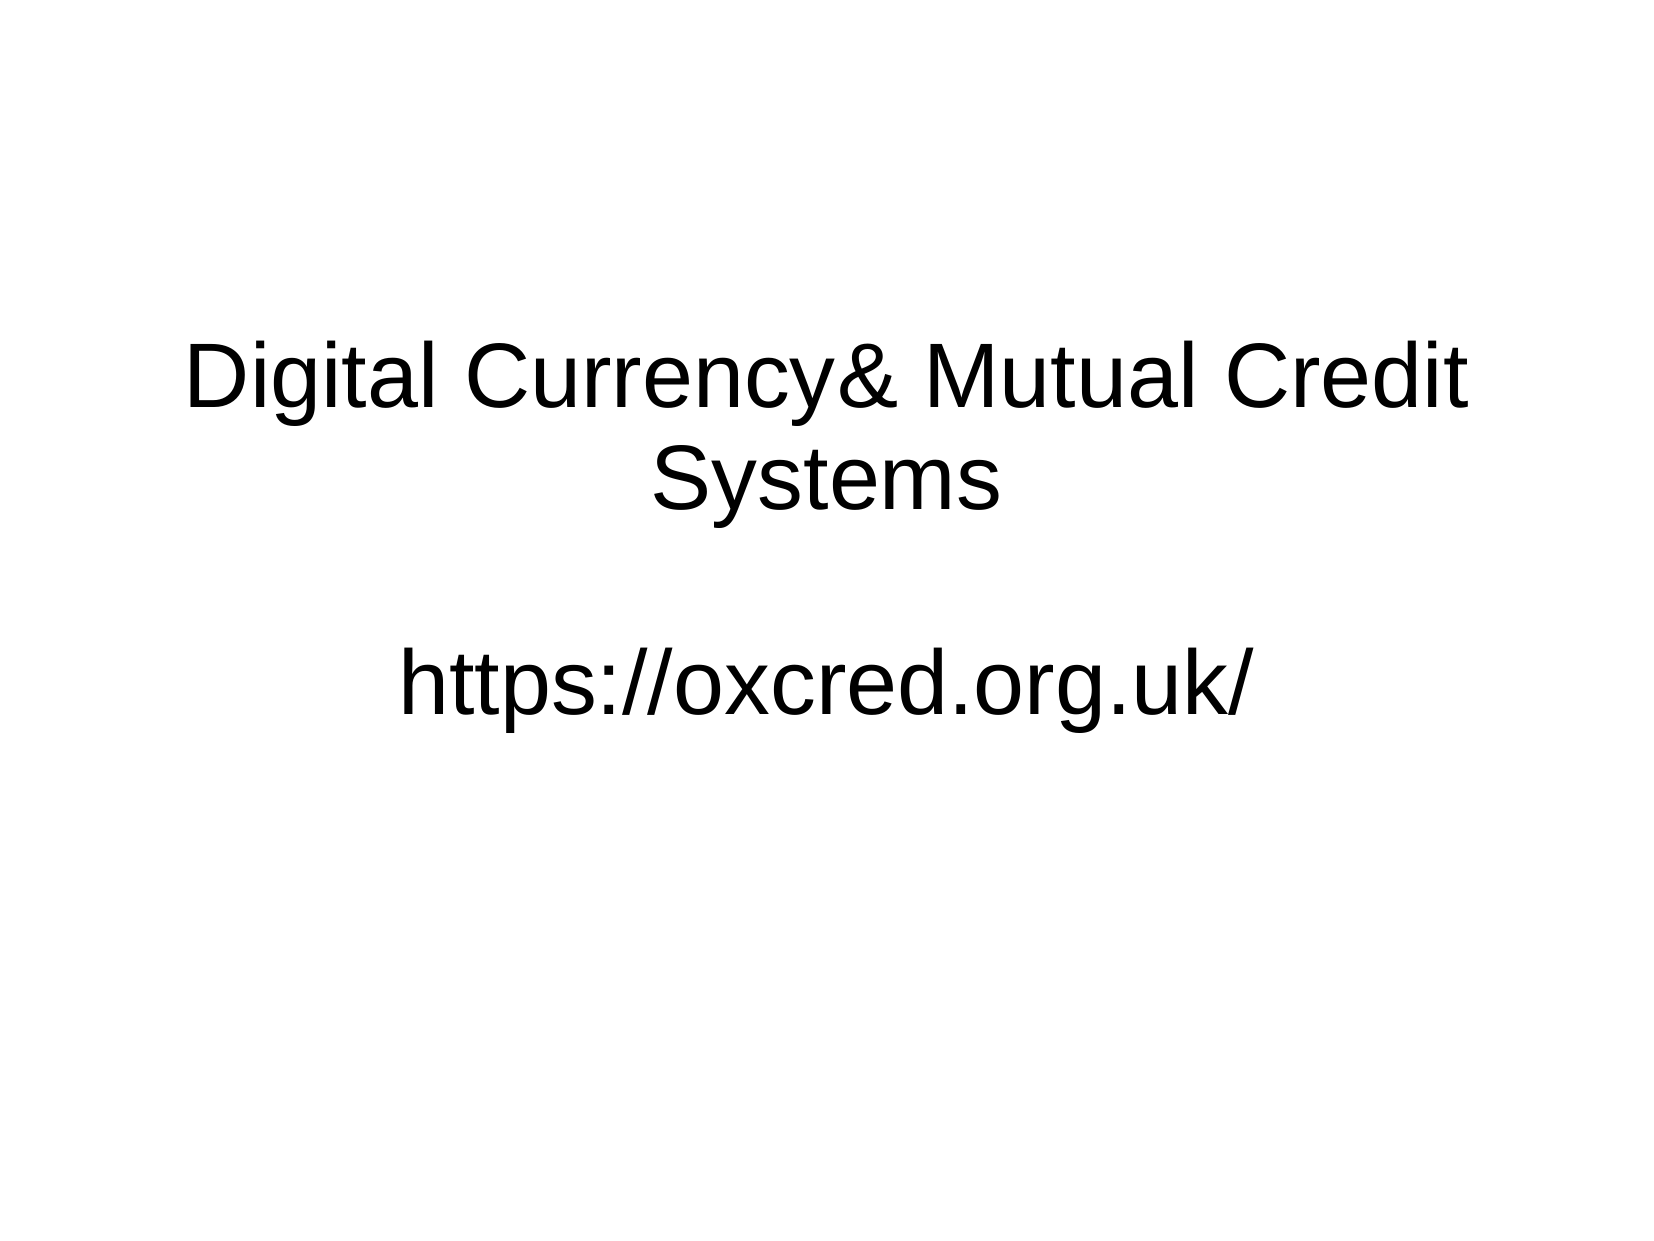

# Digital Currency& Mutual Credit Systems
https://oxcred.org.uk/